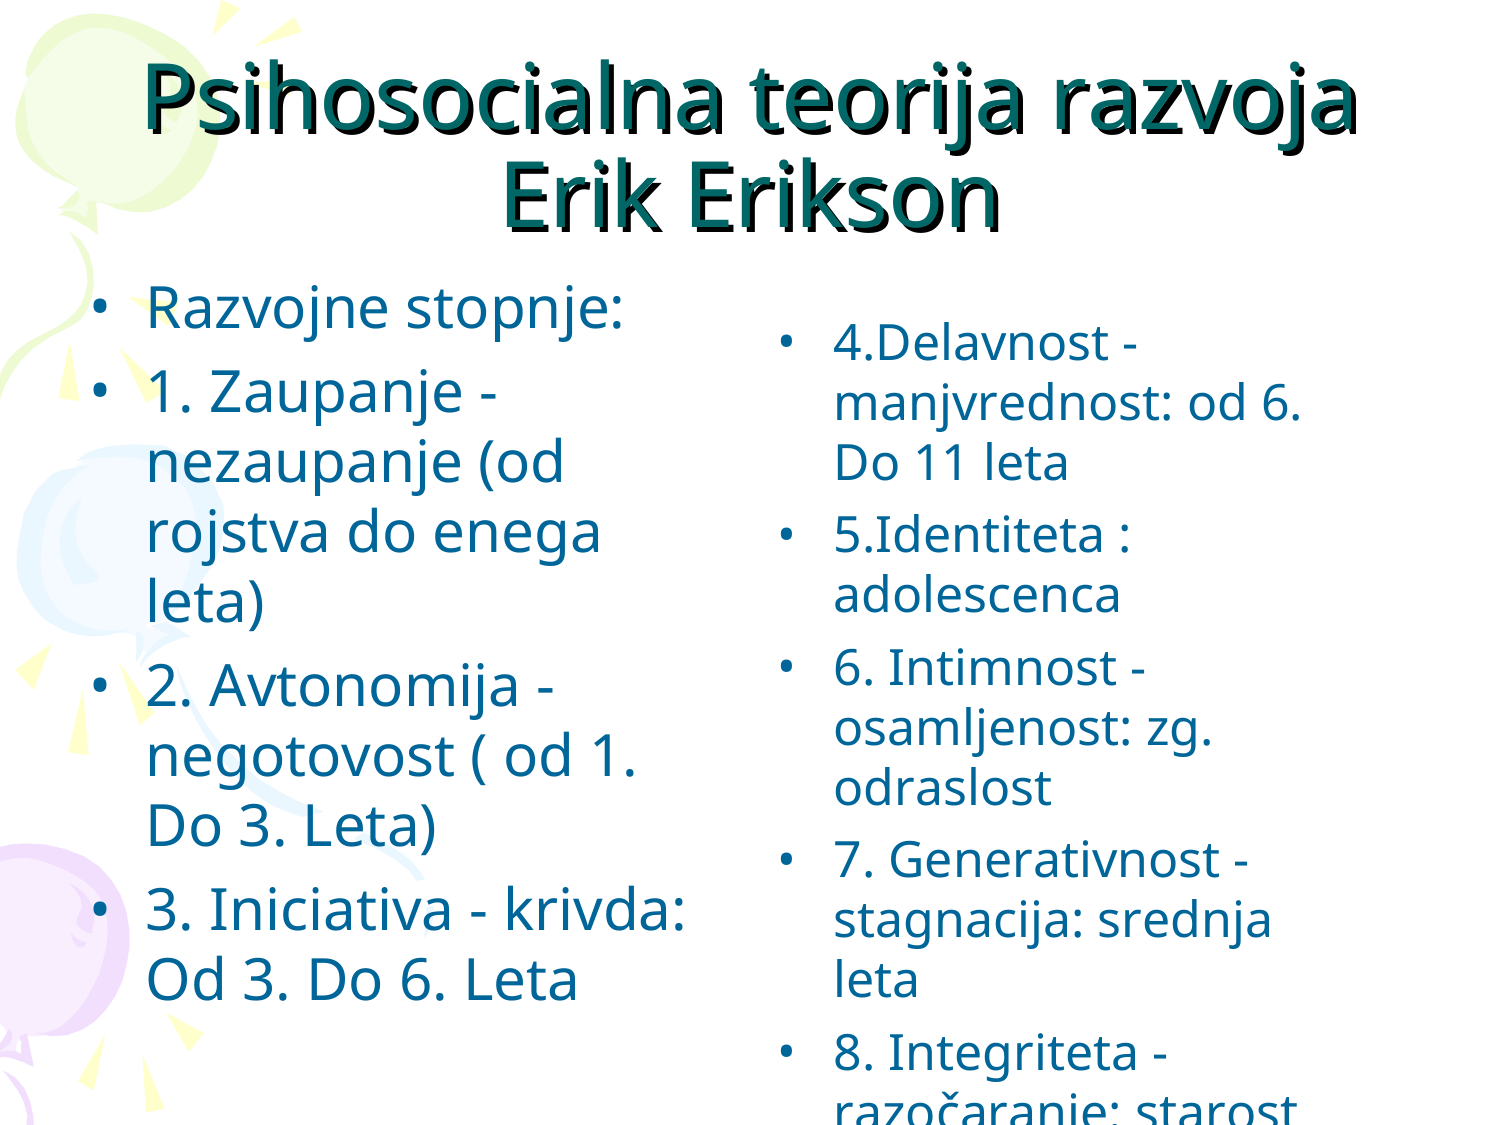

# Psihosocialna teorija razvoja Erik Erikson
Razvojne stopnje:
1. Zaupanje - nezaupanje (od rojstva do enega leta)
2. Avtonomija - negotovost ( od 1. Do 3. Leta)
3. Iniciativa - krivda: Od 3. Do 6. Leta
4.Delavnost - manjvrednost: od 6. Do 11 leta
5.Identiteta : adolescenca
6. Intimnost - osamljenost: zg. odraslost
7. Generativnost - stagnacija: srednja leta
8. Integriteta - razočaranje: starost